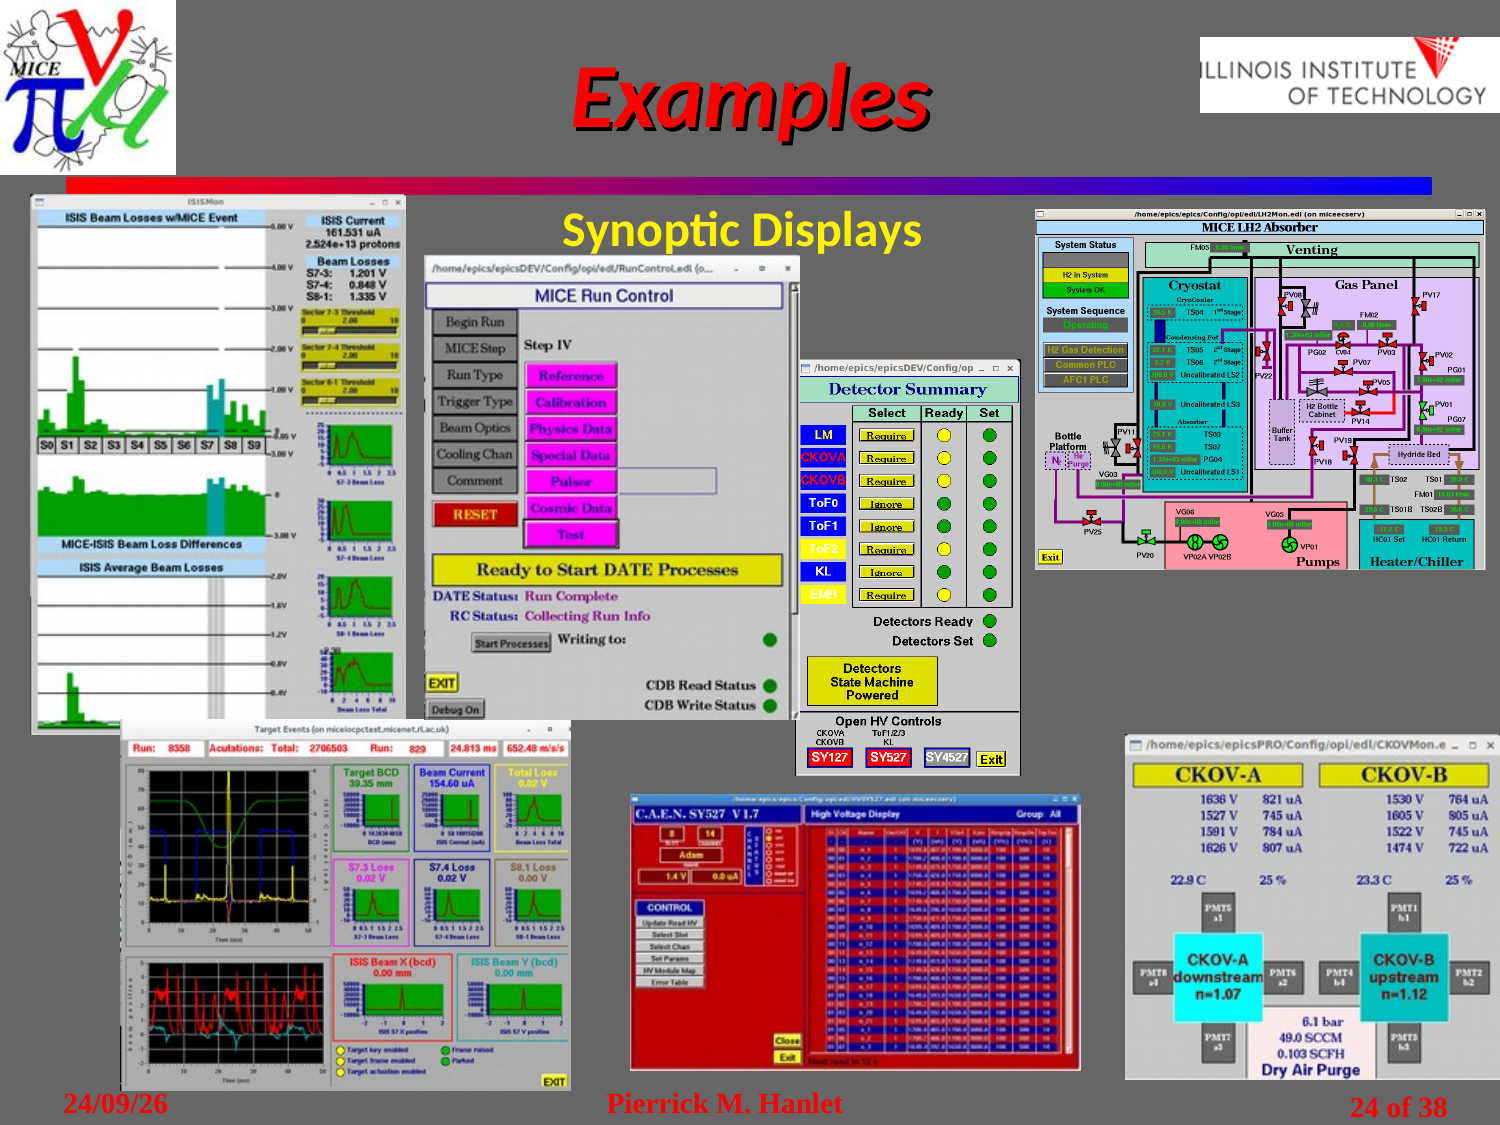

# Examples
Synoptic Displays
24
Pierrick Hanlet